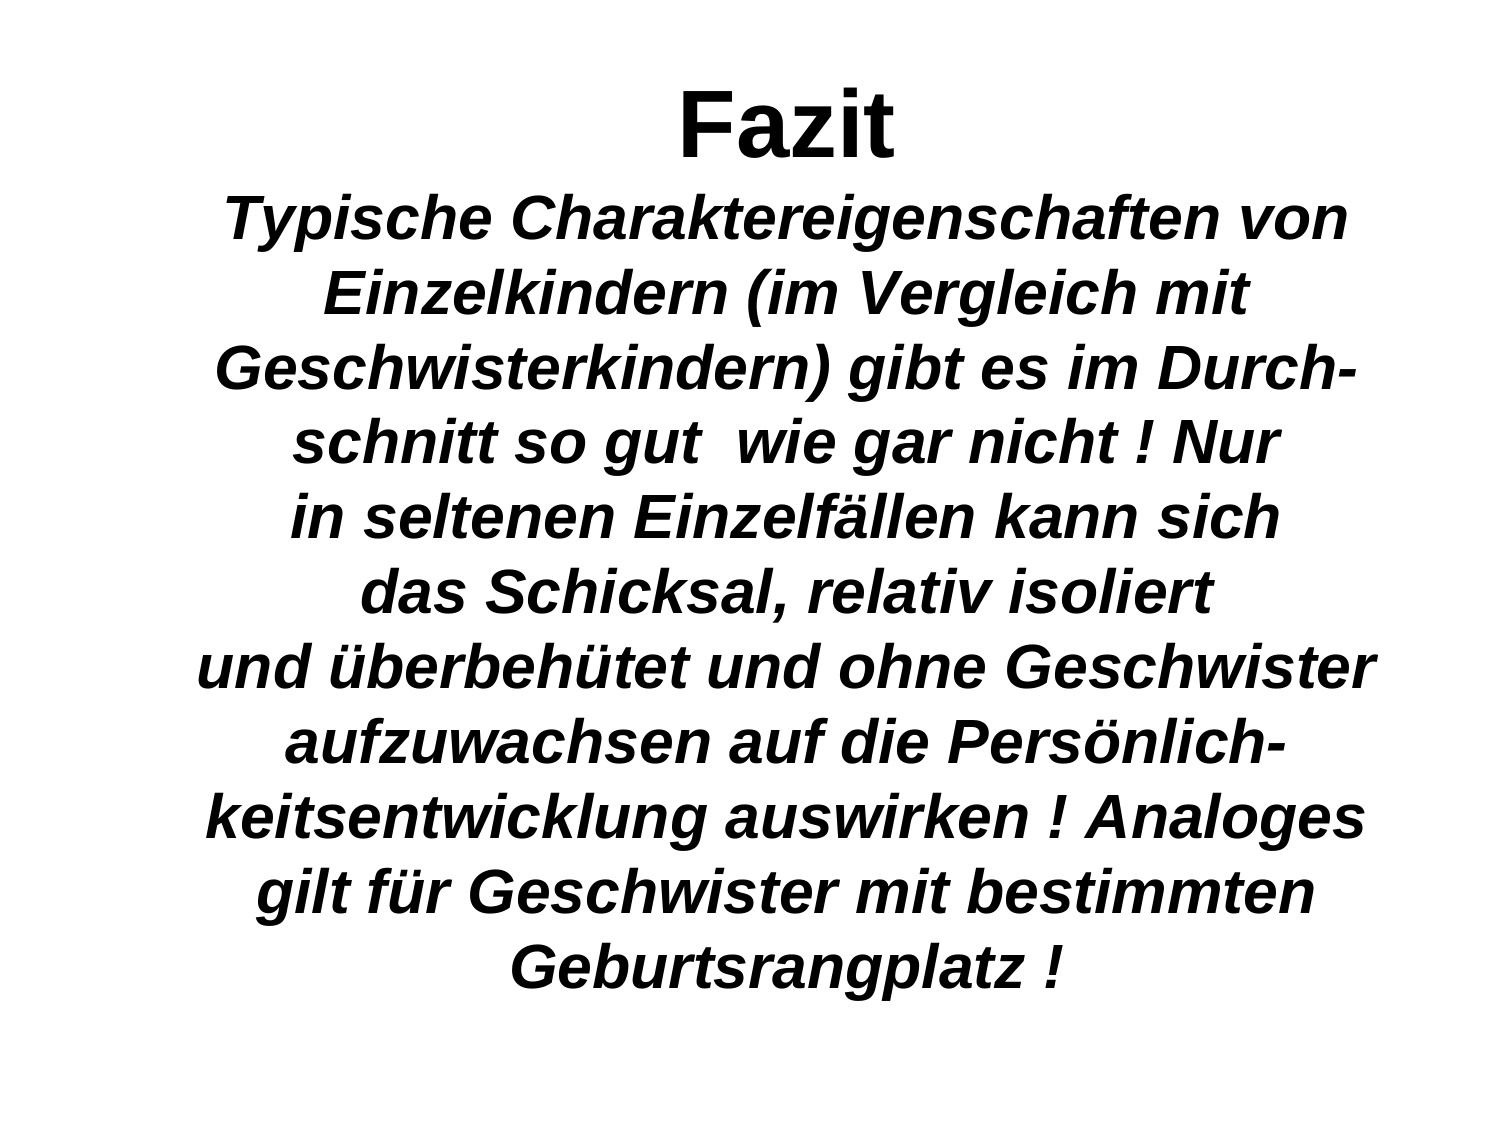

Fazit
Typische Charaktereigenschaften von
Einzelkindern (im Vergleich mit
Geschwisterkindern) gibt es im Durch-
schnitt so gut wie gar nicht ! Nur
in seltenen Einzelfällen kann sich
das Schicksal, relativ isoliert
und überbehütet und ohne Geschwister
aufzuwachsen auf die Persönlich-
keitsentwicklung auswirken ! Analoges
gilt für Geschwister mit bestimmten
Geburtsrangplatz !